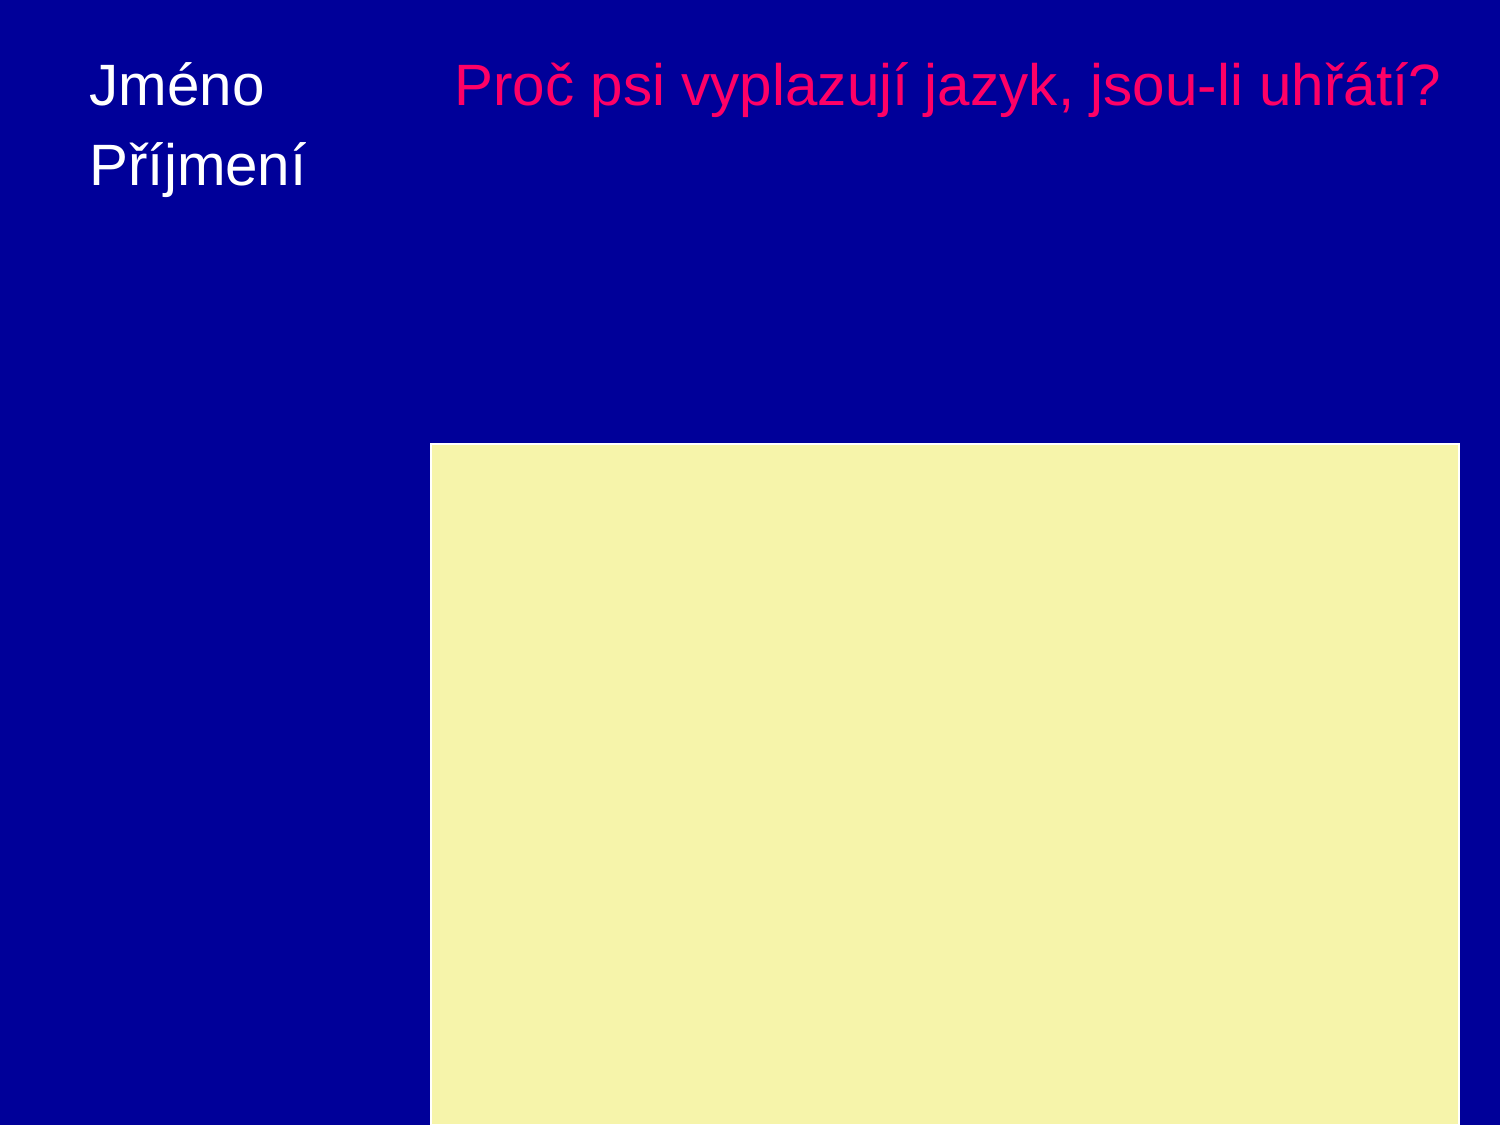

Jméno
Příjmení
Proč psi vyplazují jazyk, jsou-li uhřátí?
Psi nemají potní žlázy. Nemohou se tedy
ochladit odpařením páry z potu. Místo toho vyplazují vlhký jazyk, ze kterého se rovněž odpařuje pára.